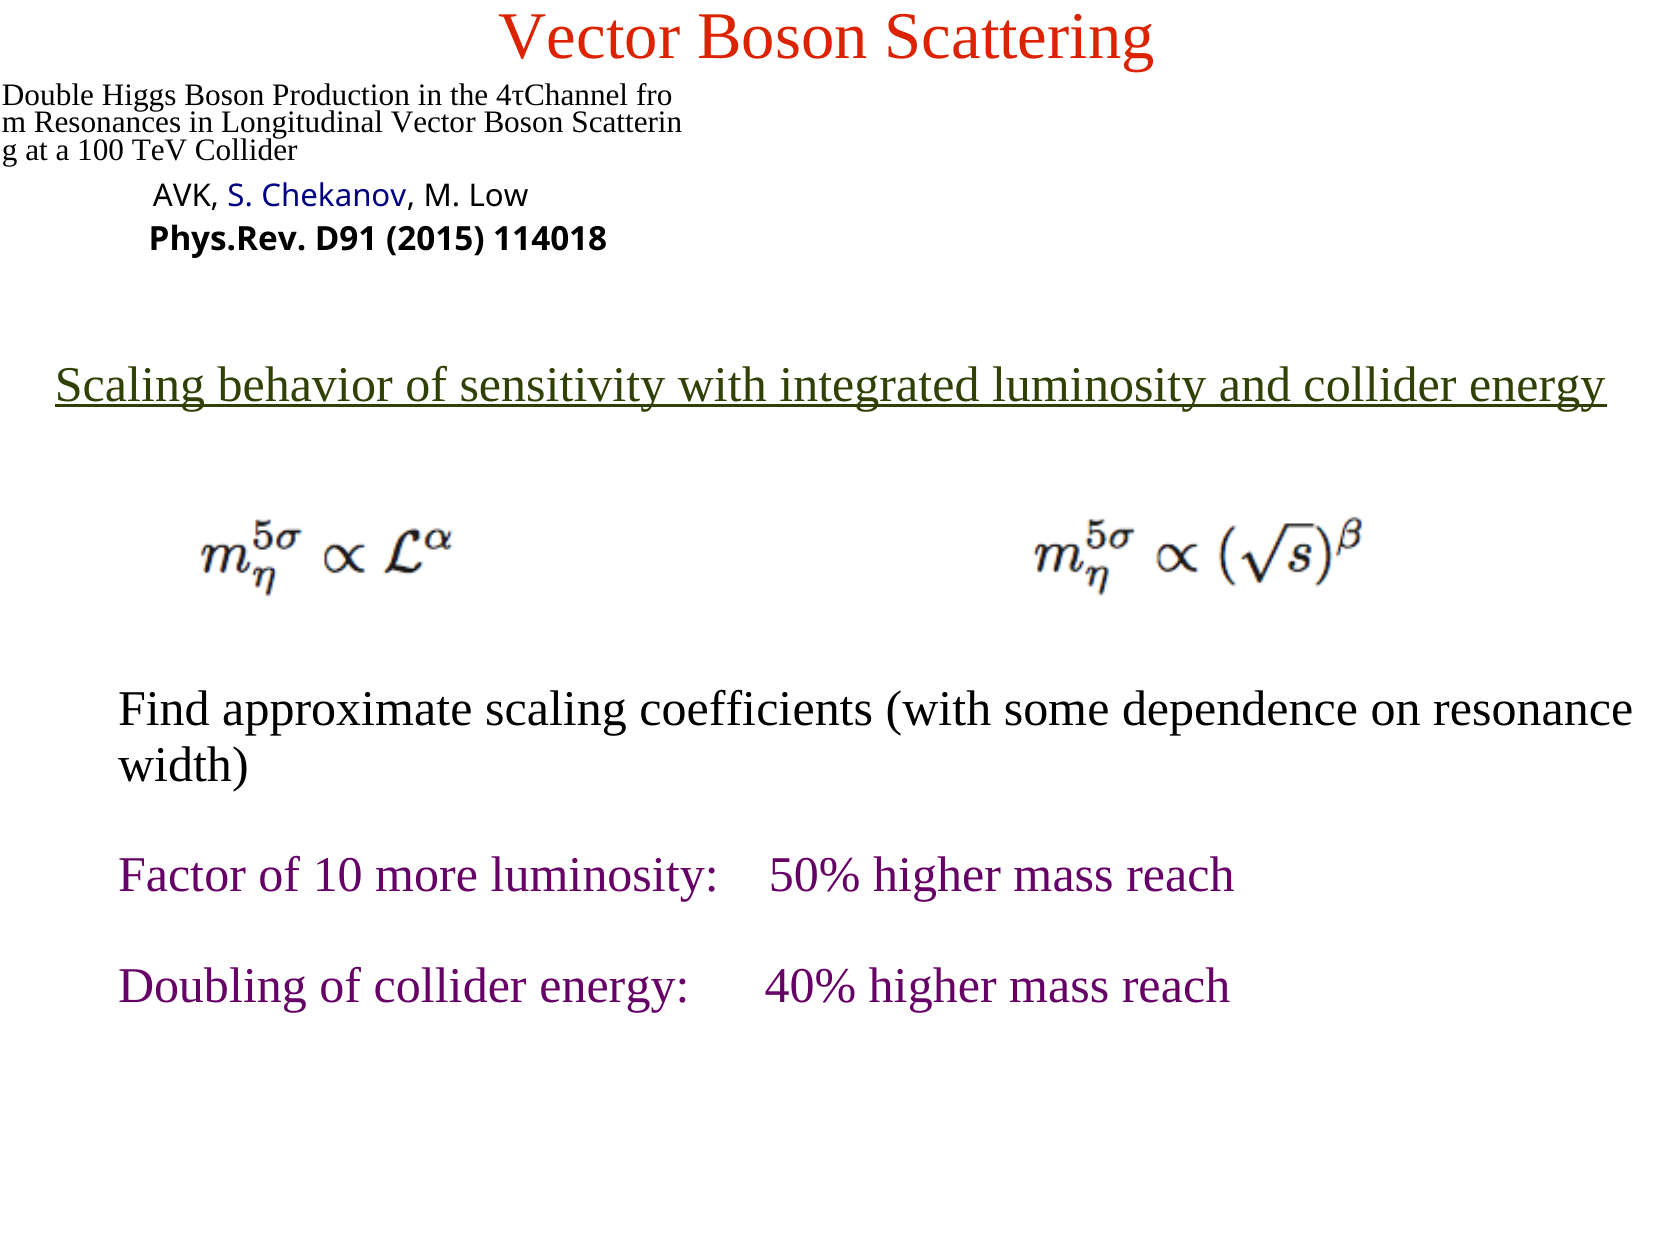

# Vector Boson Scattering
Double Higgs Boson Production in the 4τChannel from Resonances in Longitudinal Vector Boson Scattering at a 100 TeV Collider
AVK, S. Chekanov, M. Low Phys.Rev. D91 (2015) 114018
Scaling behavior of sensitivity with integrated luminosity and collider energy
Find approximate scaling coefficients (with some dependence on resonance
width)
Factor of 10 more luminosity: 50% higher mass reach
Doubling of collider energy: 40% higher mass reach